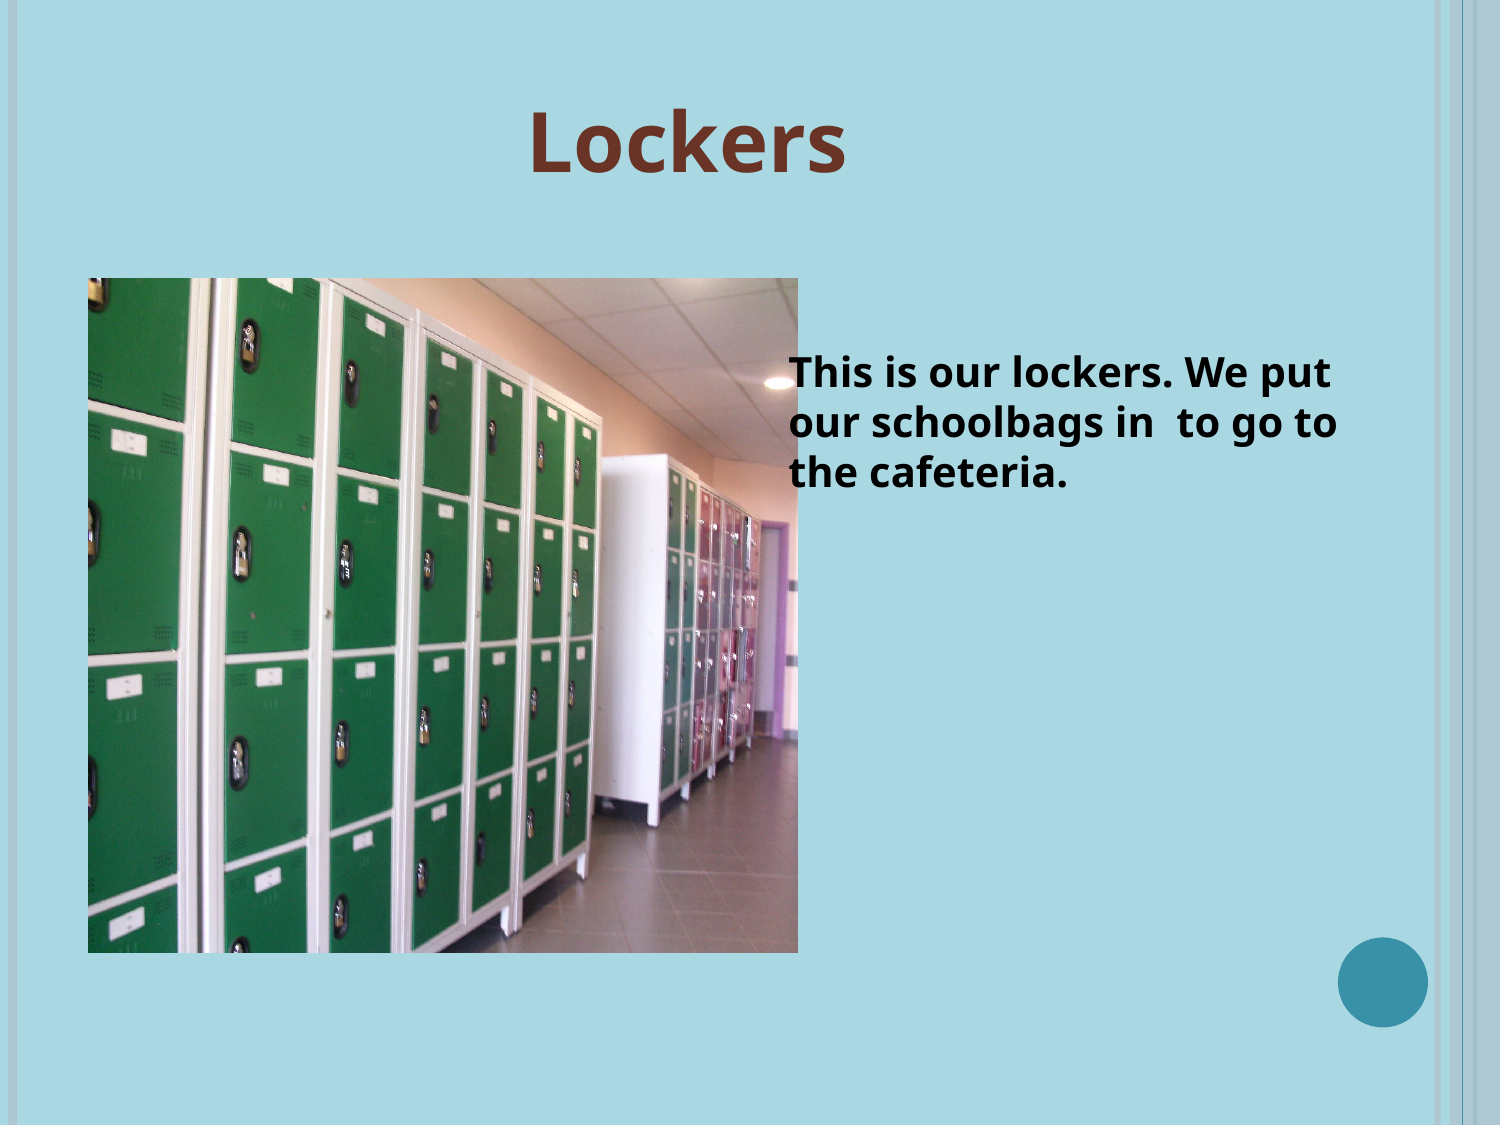

# Lockers
This is our lockers. We put our schoolbags in to go to the cafeteria.